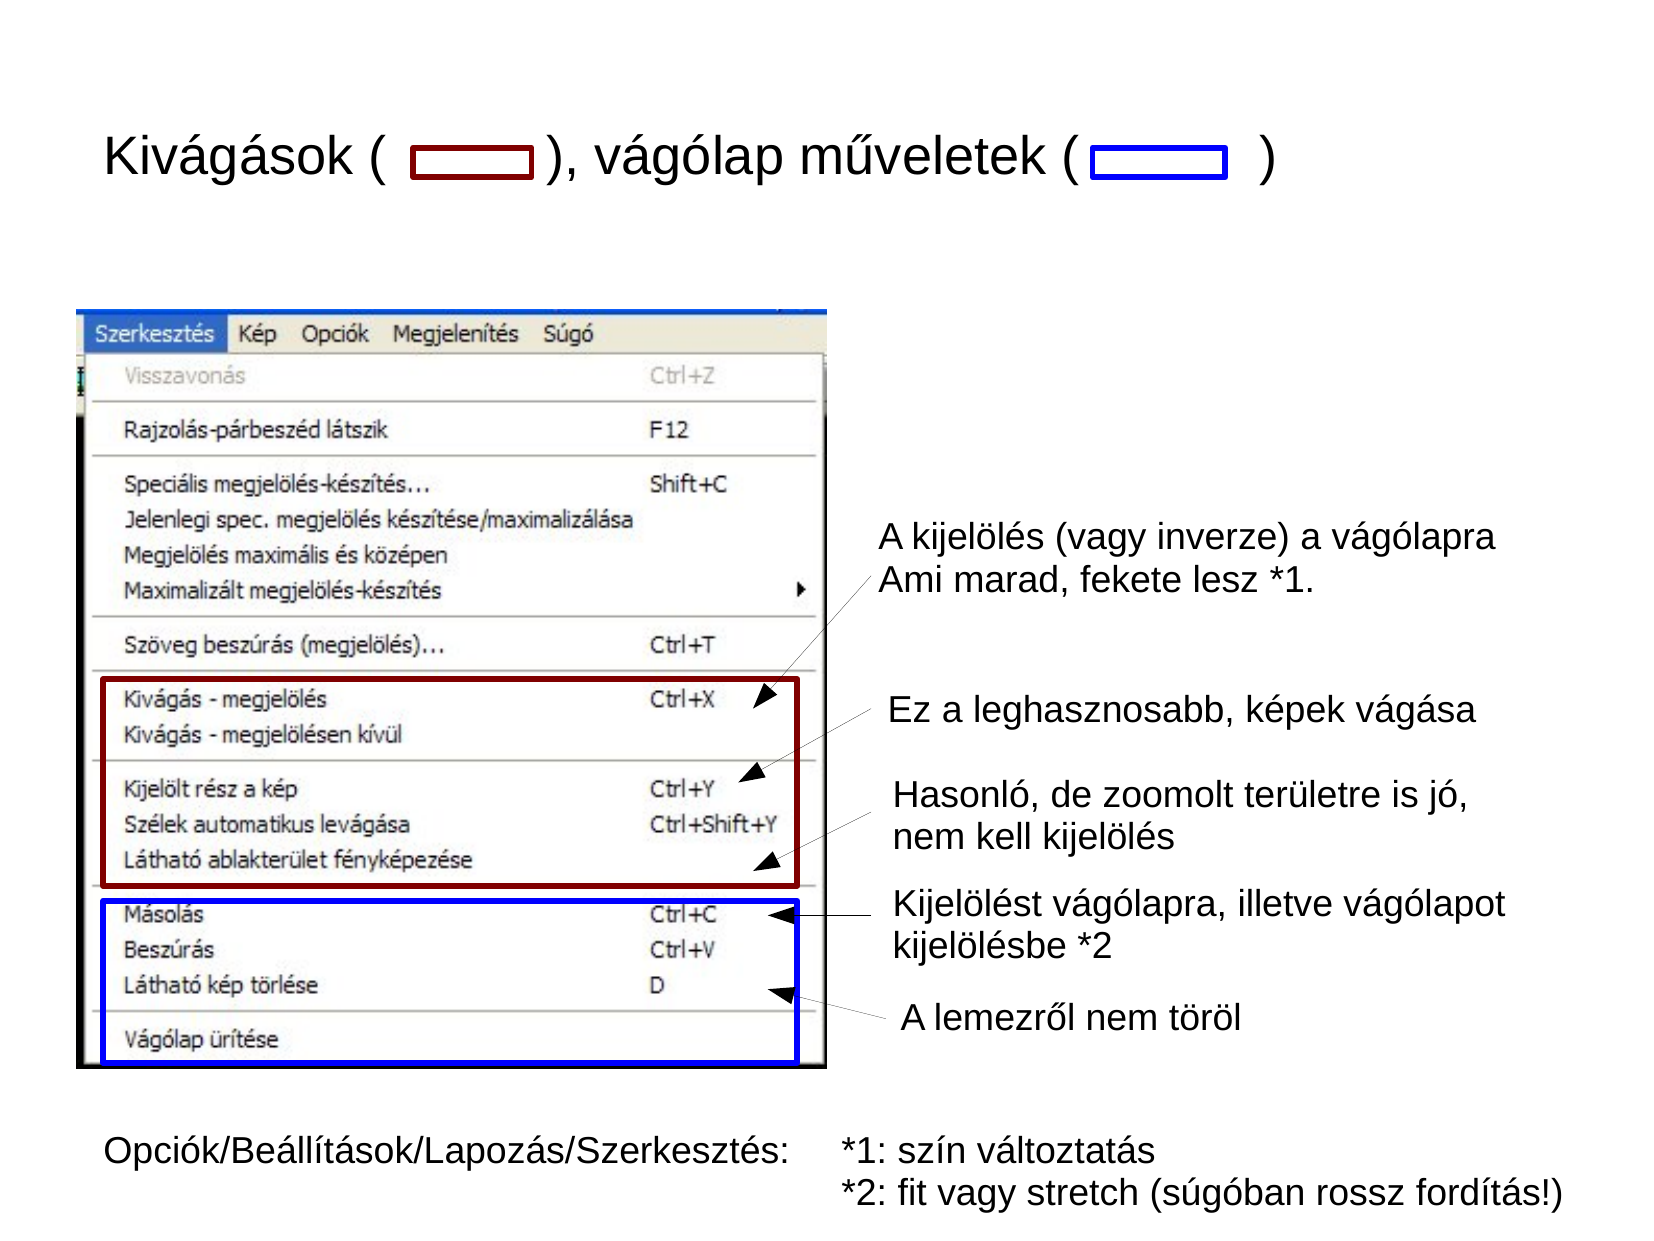

Kivágások (			), vágólap műveletek ( )
A kijelölés (vagy inverze) a vágólapra
Ami marad, fekete lesz *1.
Ez a leghasznosabb, képek vágása
Hasonló, de zoomolt területre is jó,
nem kell kijelölés
Kijelölést vágólapra, illetve vágólapot
kijelölésbe *2
A lemezről nem töröl
Opciók/Beállítások/Lapozás/Szerkesztés: 	*1: szín változtatás
										*2: fit vagy stretch (súgóban rossz fordítás!)